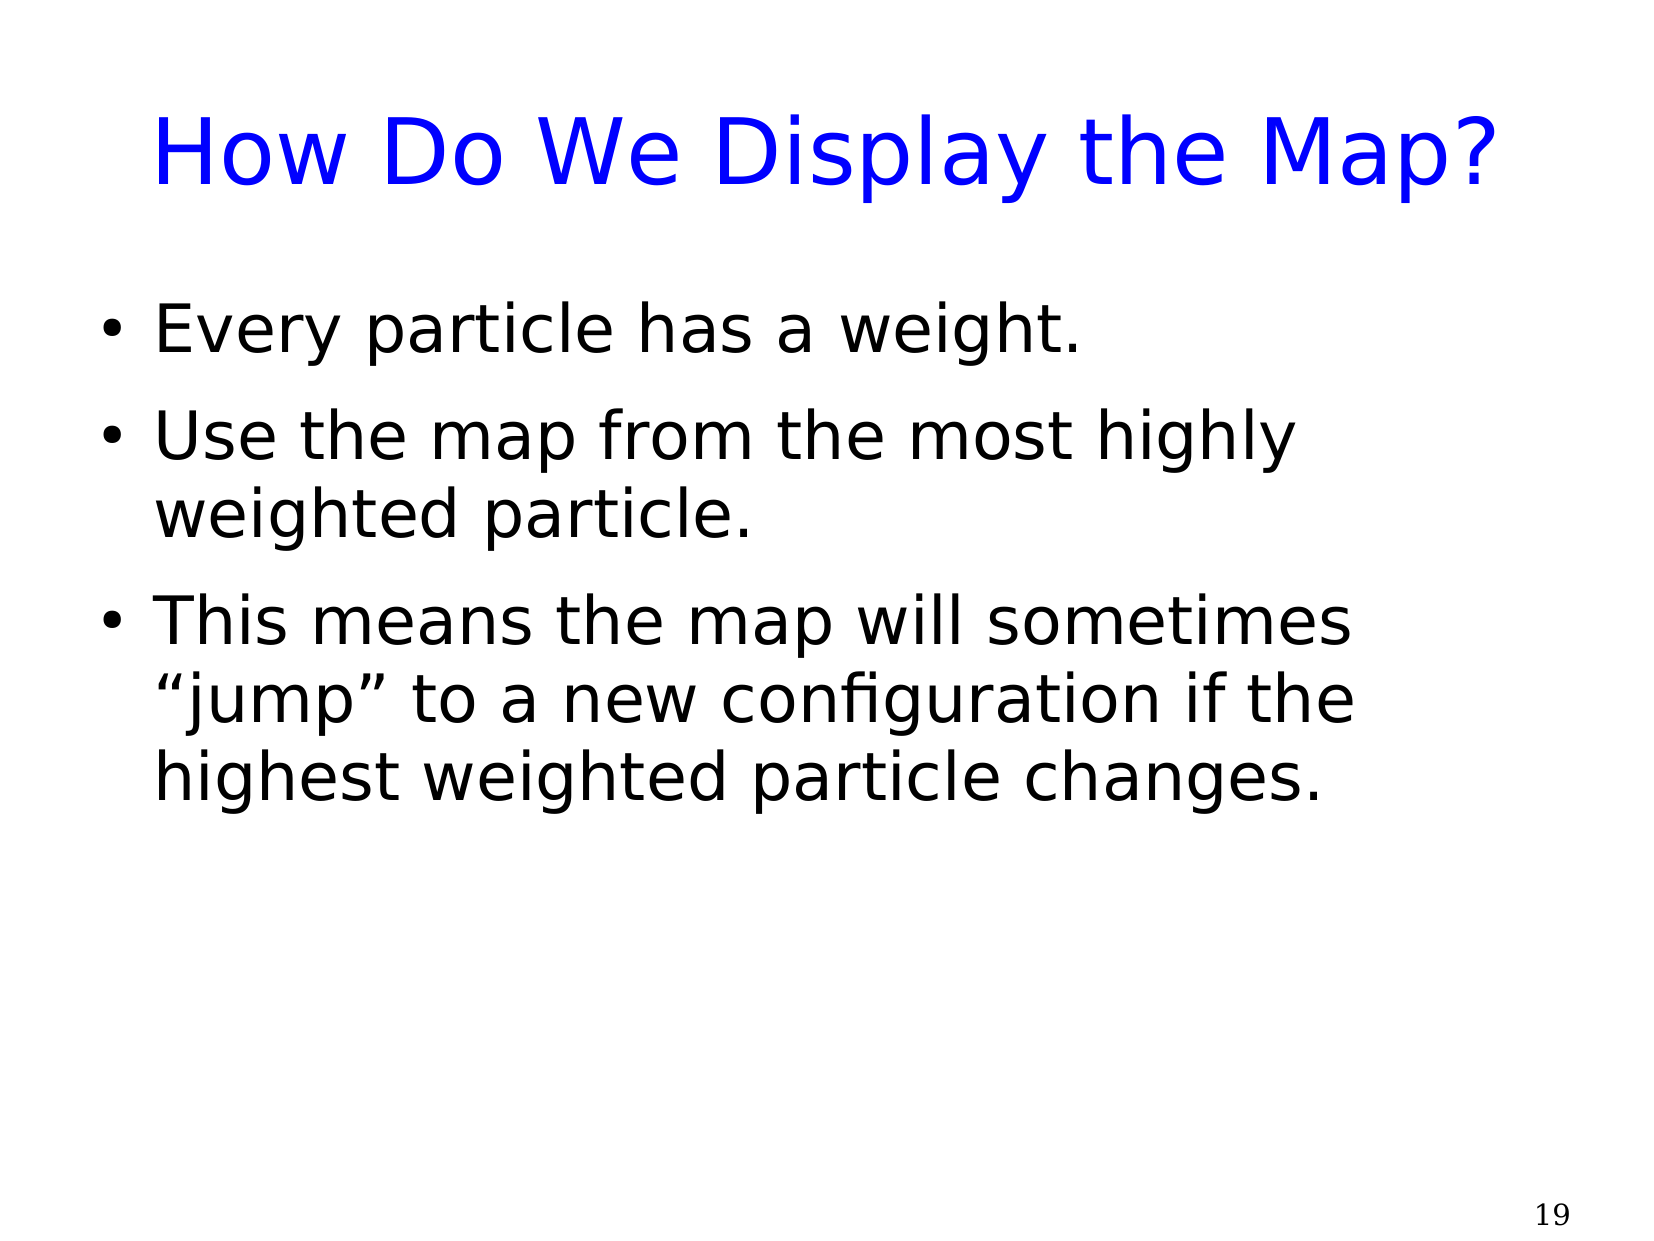

# How Do We Display the Map?
Every particle has a weight.
Use the map from the most highly weighted particle.
This means the map will sometimes “jump” to a new configuration if the highest weighted particle changes.
19